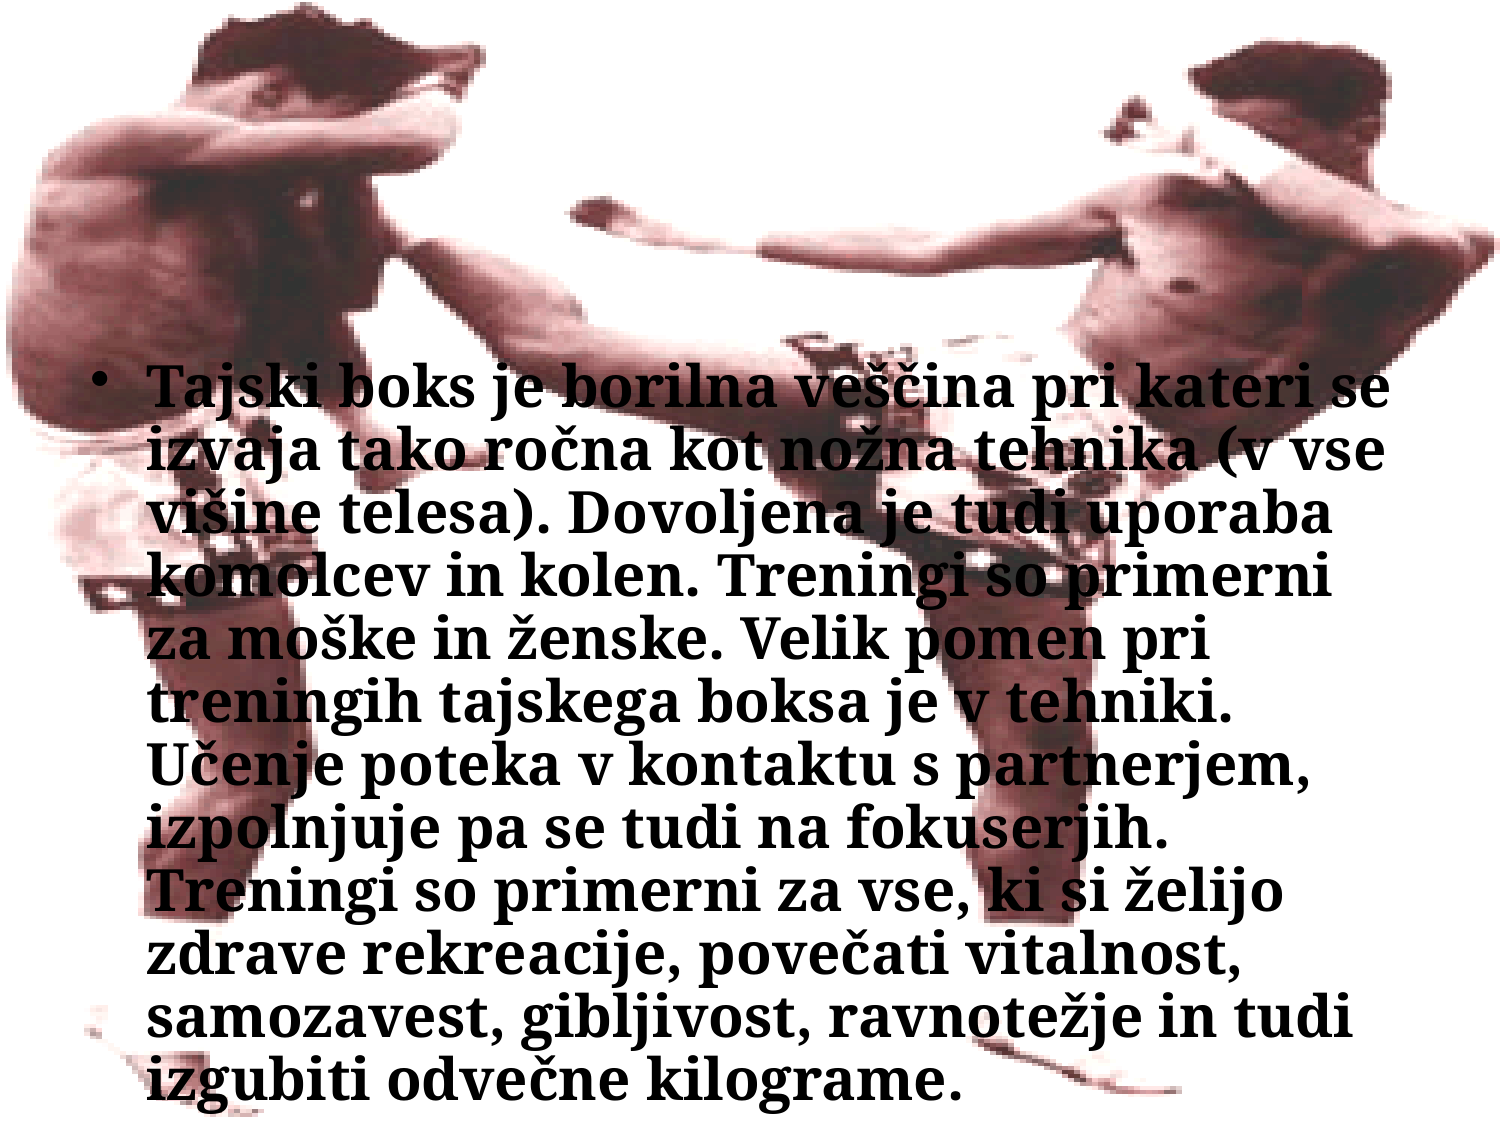

TAJSKI BOKS
#
Tajski boks je borilna veščina pri kateri se izvaja tako ročna kot nožna tehnika (v vse višine telesa). Dovoljena je tudi uporaba komolcev in kolen. Treningi so primerni za moške in ženske. Velik pomen pri treningih tajskega boksa je v tehniki. Učenje poteka v kontaktu s partnerjem, izpolnjuje pa se tudi na fokuserjih. Treningi so primerni za vse, ki si želijo zdrave rekreacije, povečati vitalnost, samozavest, gibljivost, ravnotežje in tudi izgubiti odvečne kilograme.